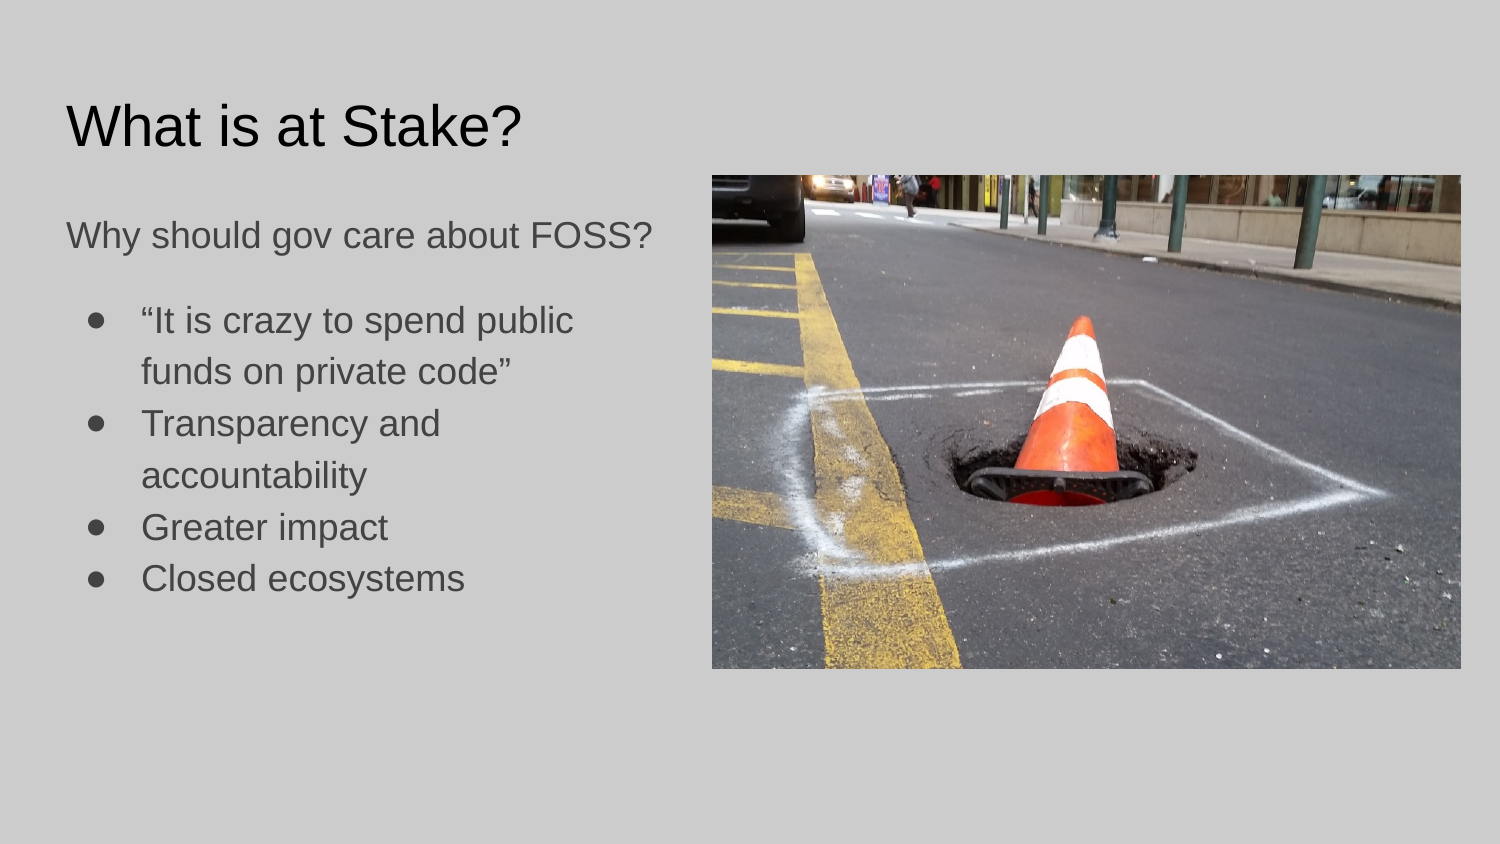

# What is at Stake?
Why should gov care about FOSS?
“It is crazy to spend public funds on private code”
Transparency and accountability
Greater impact
Closed ecosystems